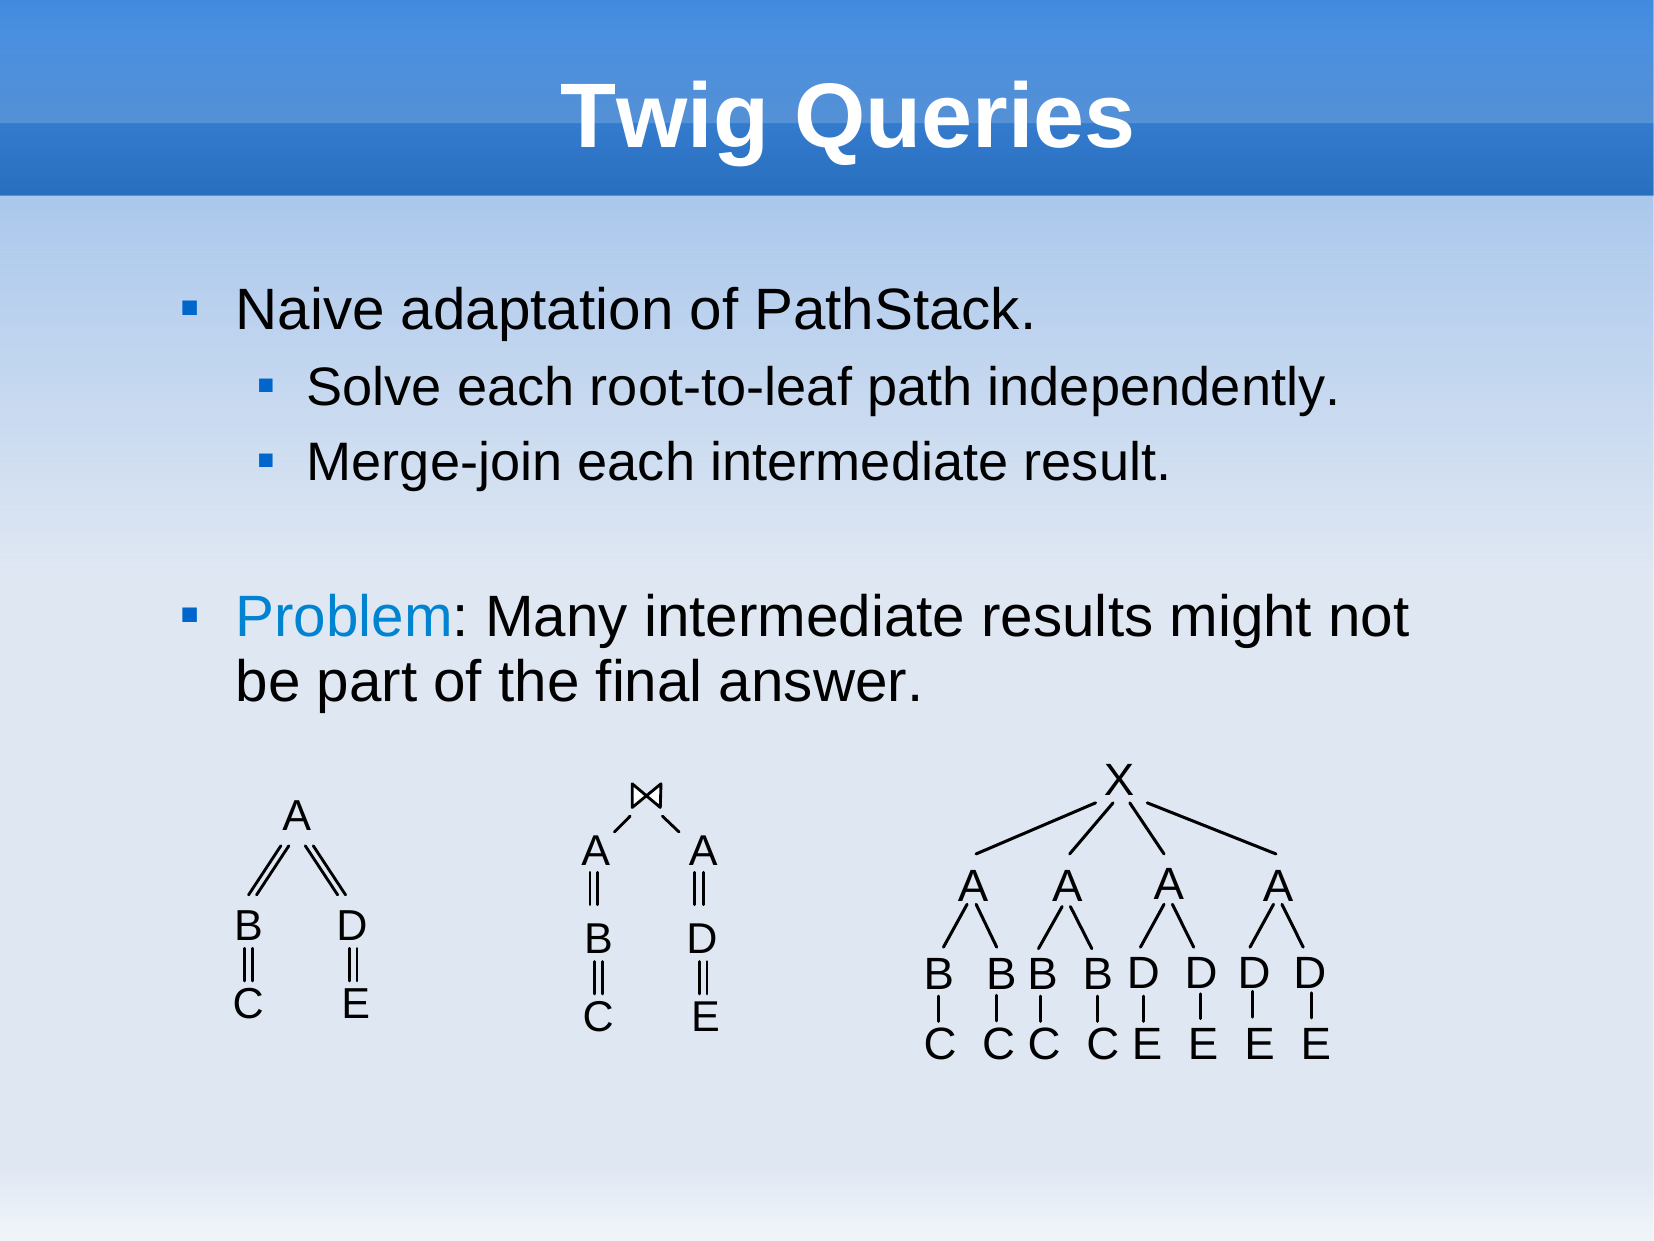

# Twig Queries
Naive adaptation of PathStack.
Solve each root-to-leaf path independently.
Merge-join each intermediate result.
Problem: Many intermediate results might not be part of the final answer.